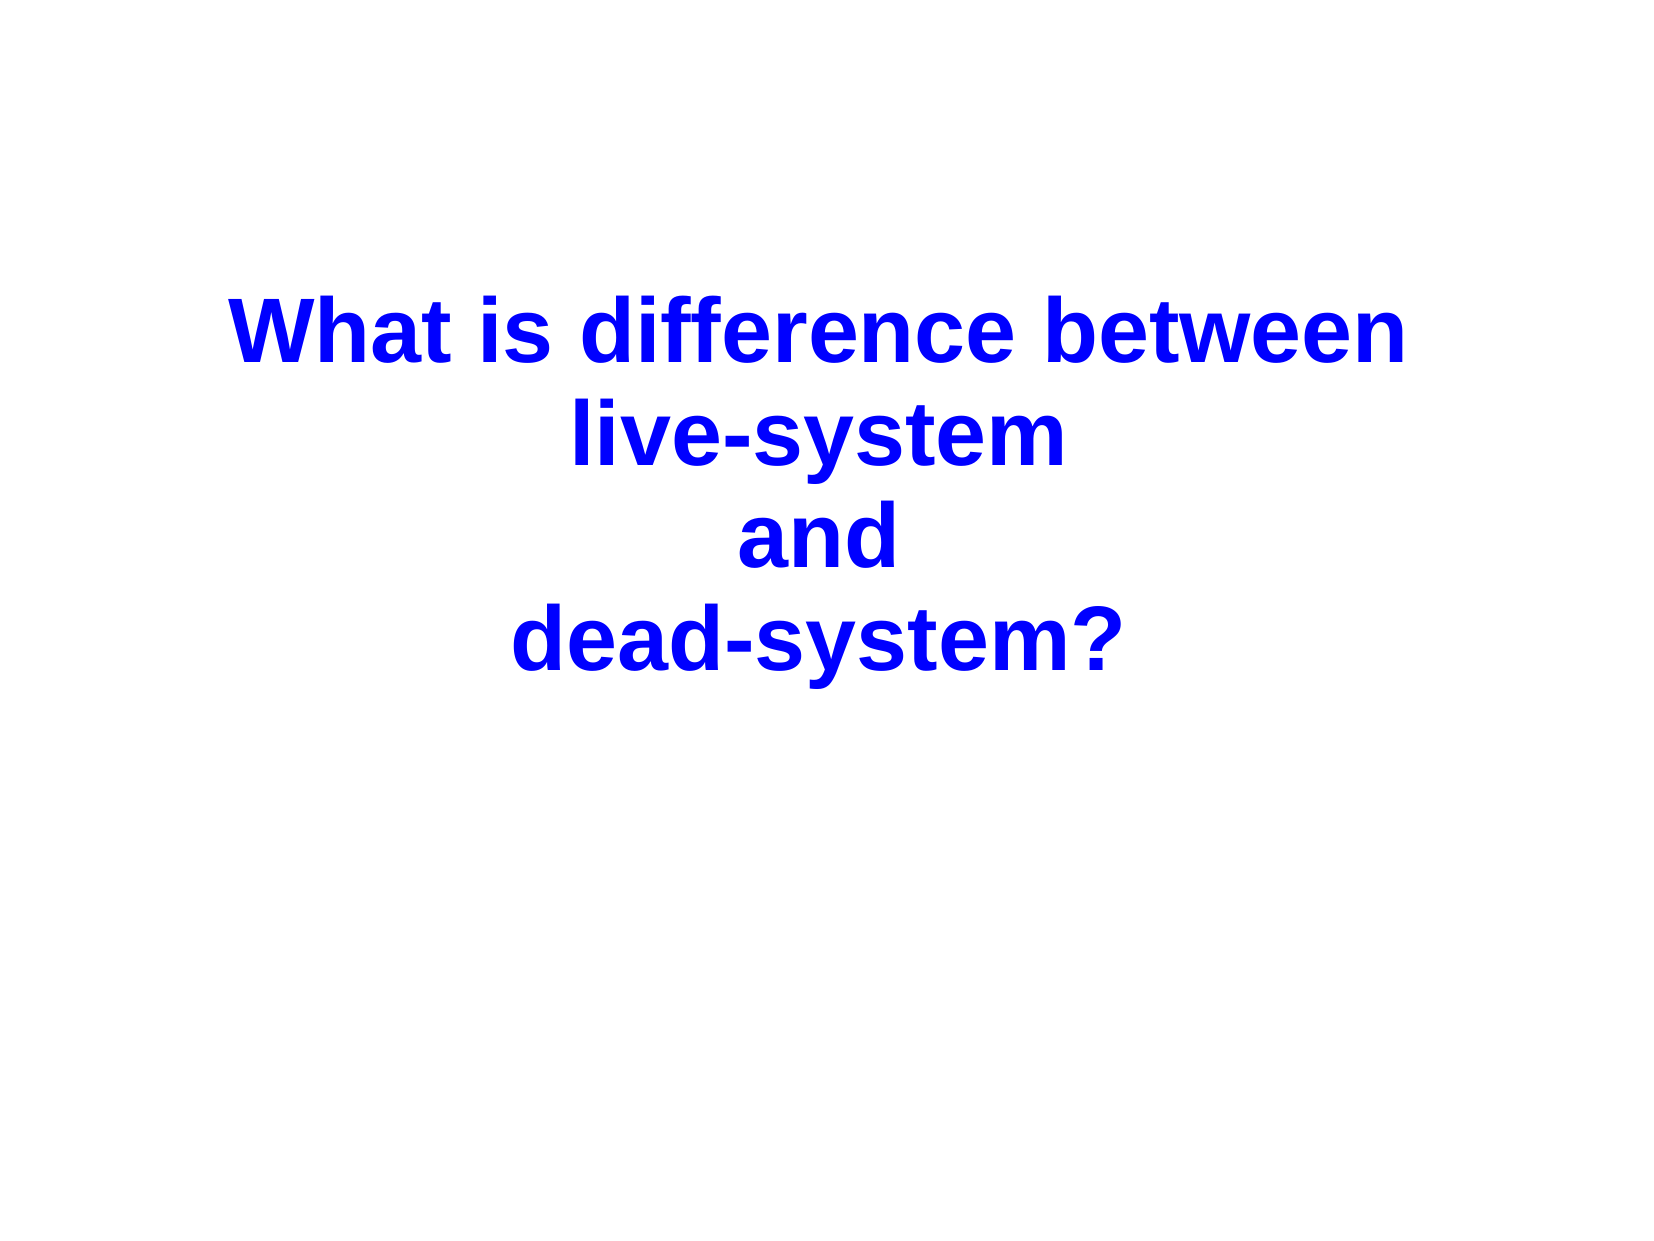

# What is difference between live-system and dead-system?